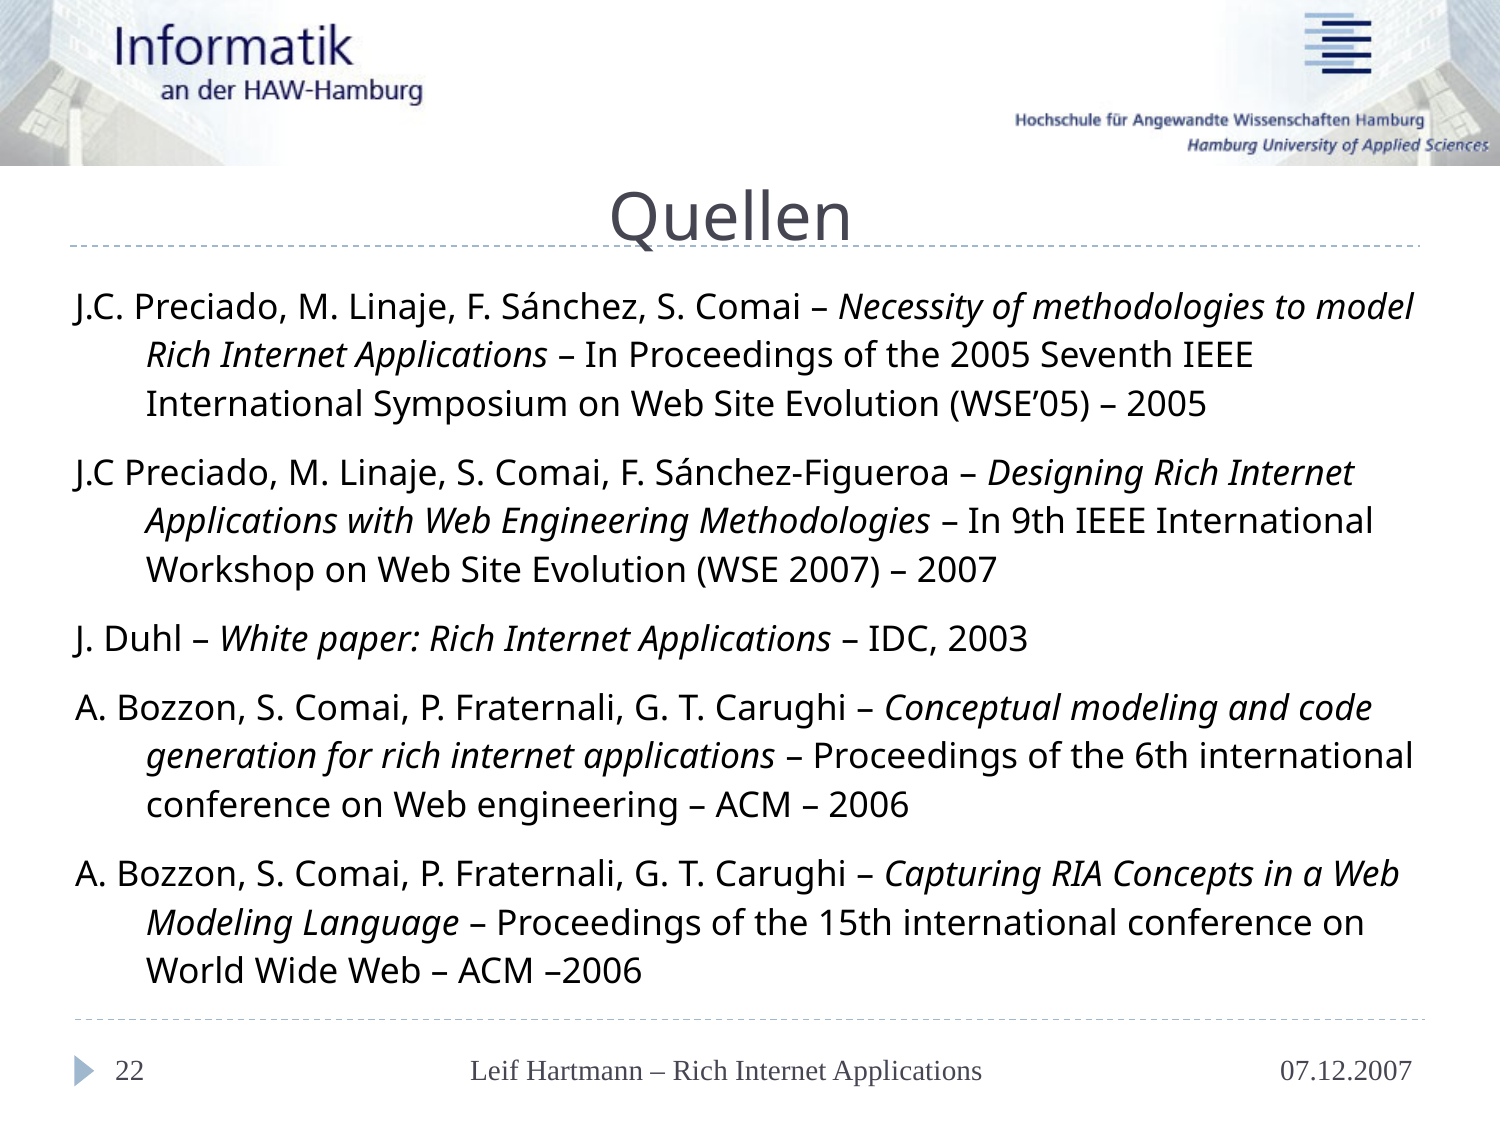

# Quellen
J.C. Preciado, M. Linaje, F. Sánchez, S. Comai – Necessity of methodologies to model Rich Internet Applications – In Proceedings of the 2005 Seventh IEEE International Symposium on Web Site Evolution (WSE’05) – 2005
J.C Preciado, M. Linaje, S. Comai, F. Sánchez-Figueroa – Designing Rich Internet Applications with Web Engineering Methodologies – In 9th IEEE International Workshop on Web Site Evolution (WSE 2007) – 2007
J. Duhl – White paper: Rich Internet Applications – IDC, 2003
A. Bozzon, S. Comai, P. Fraternali, G. T. Carughi – Conceptual modeling and code generation for rich internet applications – Proceedings of the 6th international conference on Web engineering – ACM – 2006
A. Bozzon, S. Comai, P. Fraternali, G. T. Carughi – Capturing RIA Concepts in a Web Modeling Language – Proceedings of the 15th international conference on World Wide Web – ACM –2006
22
07.12.2007
Leif Hartmann - Rich Internet Applications